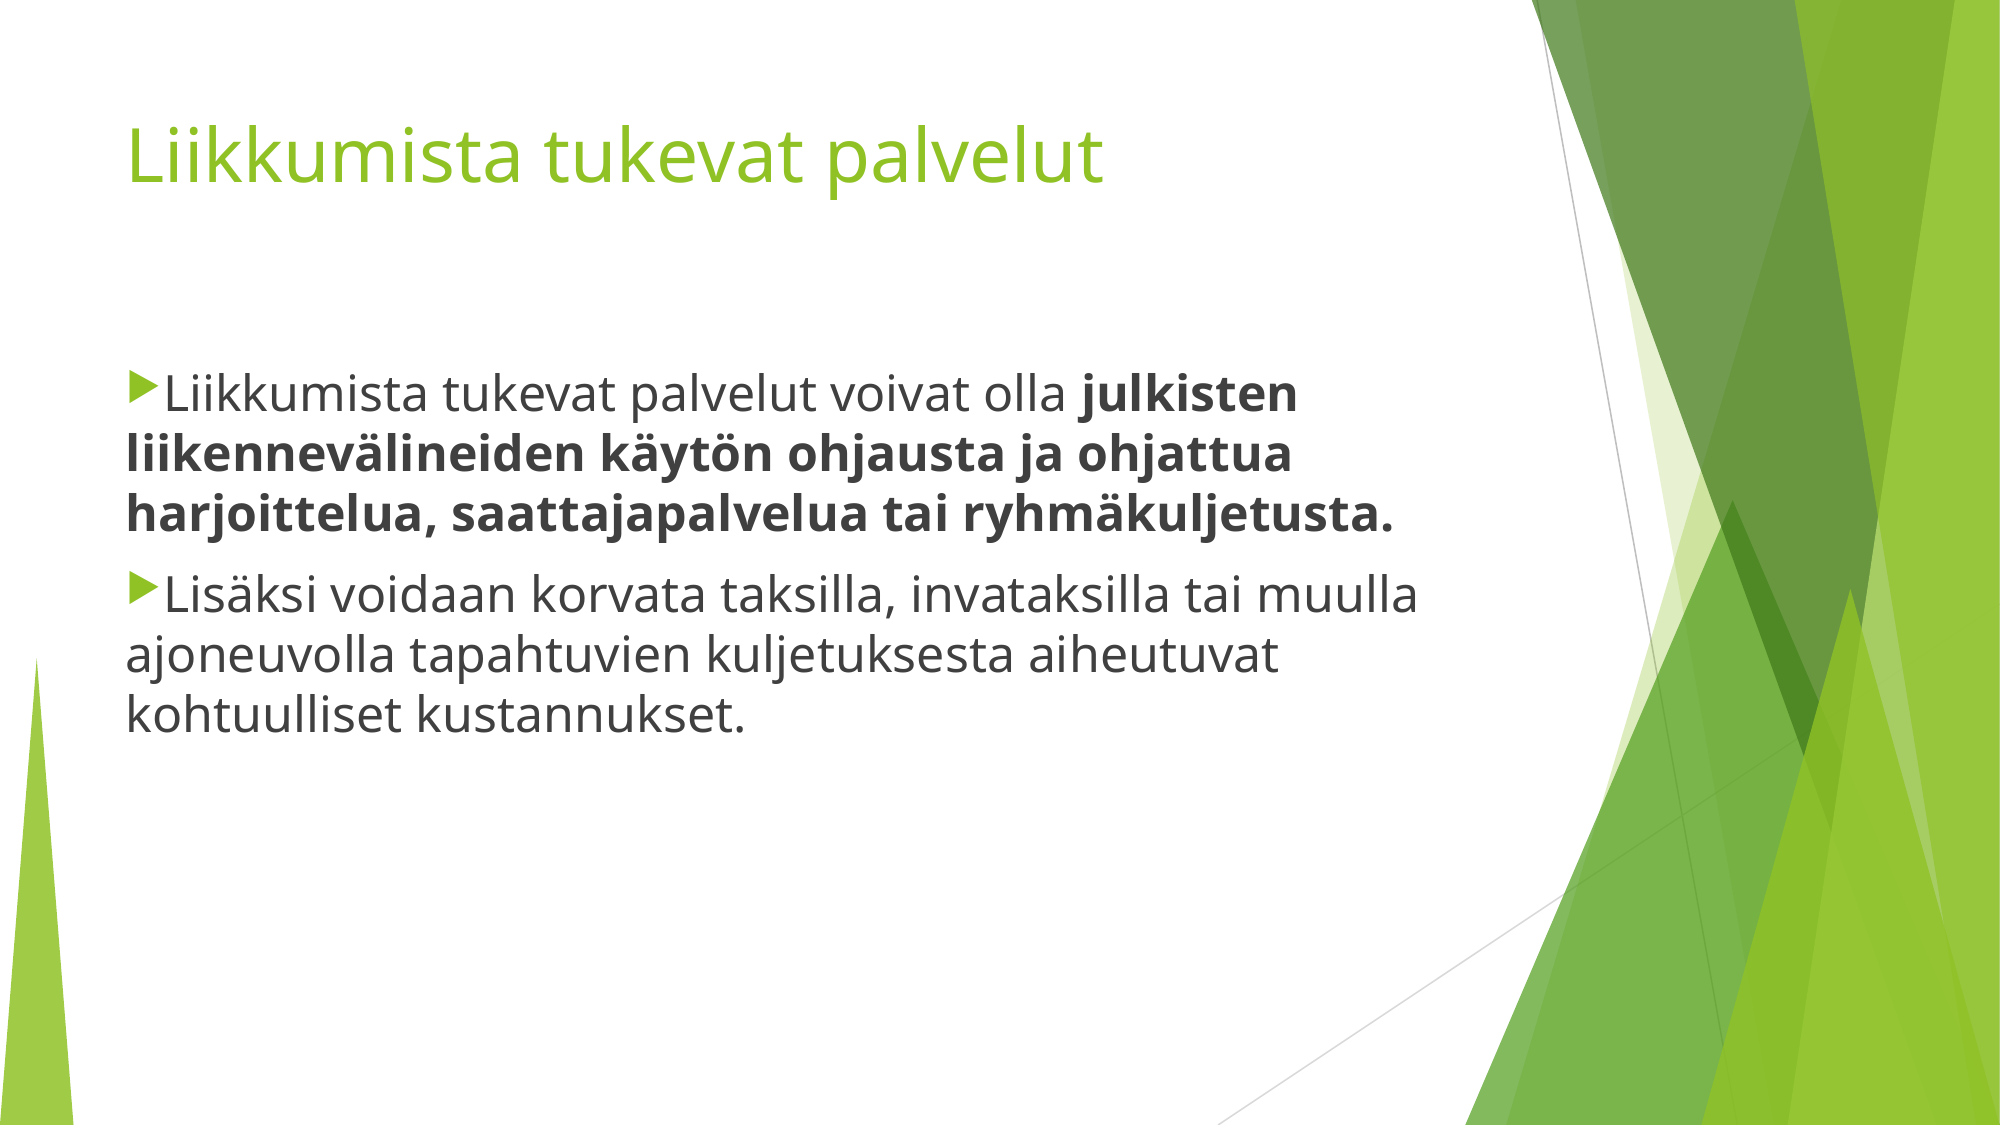

# Liikkumista tukevat palvelut
Liikkumista tukevat palvelut voivat olla julkisten liikennevälineiden käytön ohjausta ja ohjattua harjoittelua, saattajapalvelua tai ryhmäkuljetusta.
Lisäksi voidaan korvata taksilla, invataksilla tai muulla ajoneuvolla tapahtuvien kuljetuksesta aiheutuvat kohtuulliset kustannukset.